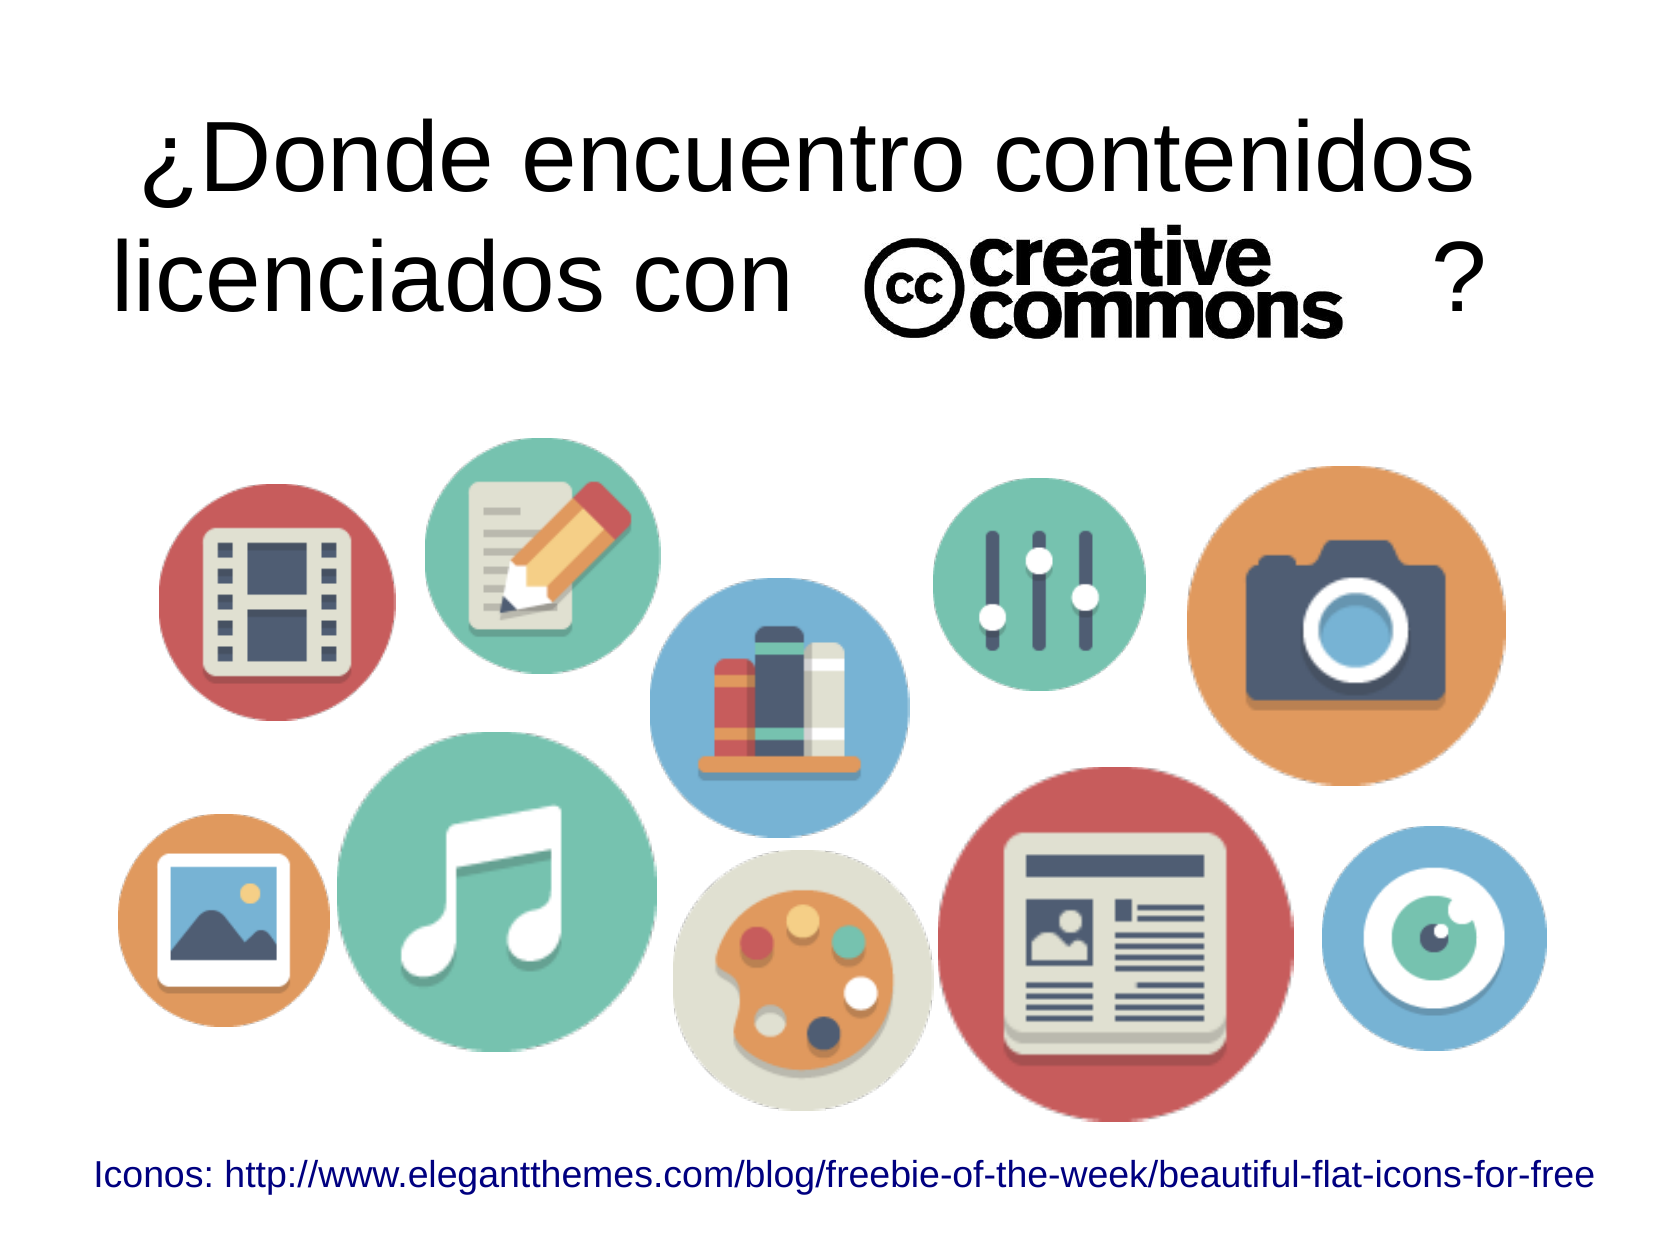

¿Donde encuentro contenidos licenciados con ?
Iconos: http://www.elegantthemes.com/blog/freebie-of-the-week/beautiful-flat-icons-for-free